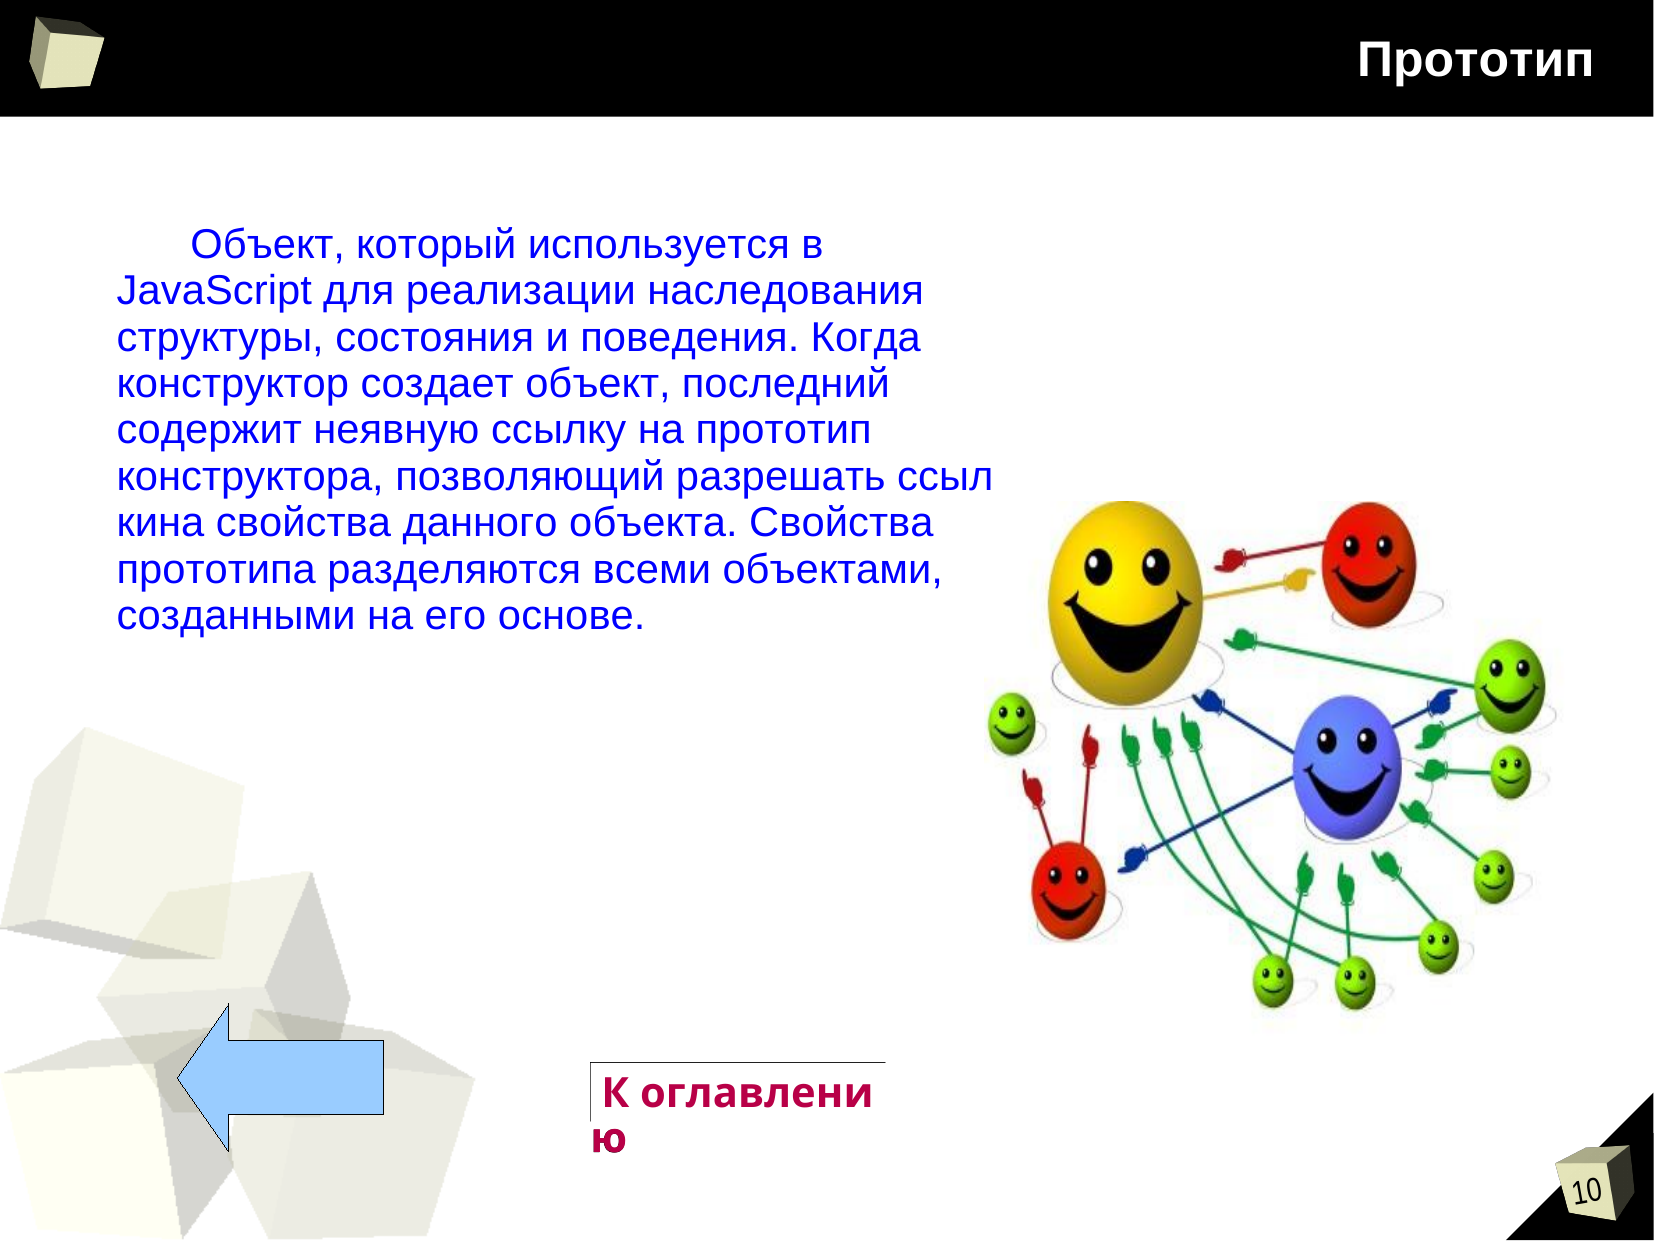

# Прототип
	Объект, который используется в JavaScript для реализации наследования структуры, состояния и поведения. Когда конструктор создает объект, последний содержит неявную ссылку на прототип конструктора, позволяющий разрешать ссыл кина свойства данного объекта. Свойства прототипа разделяются всеми объектами, созданными на его основе.
 К оглавлению